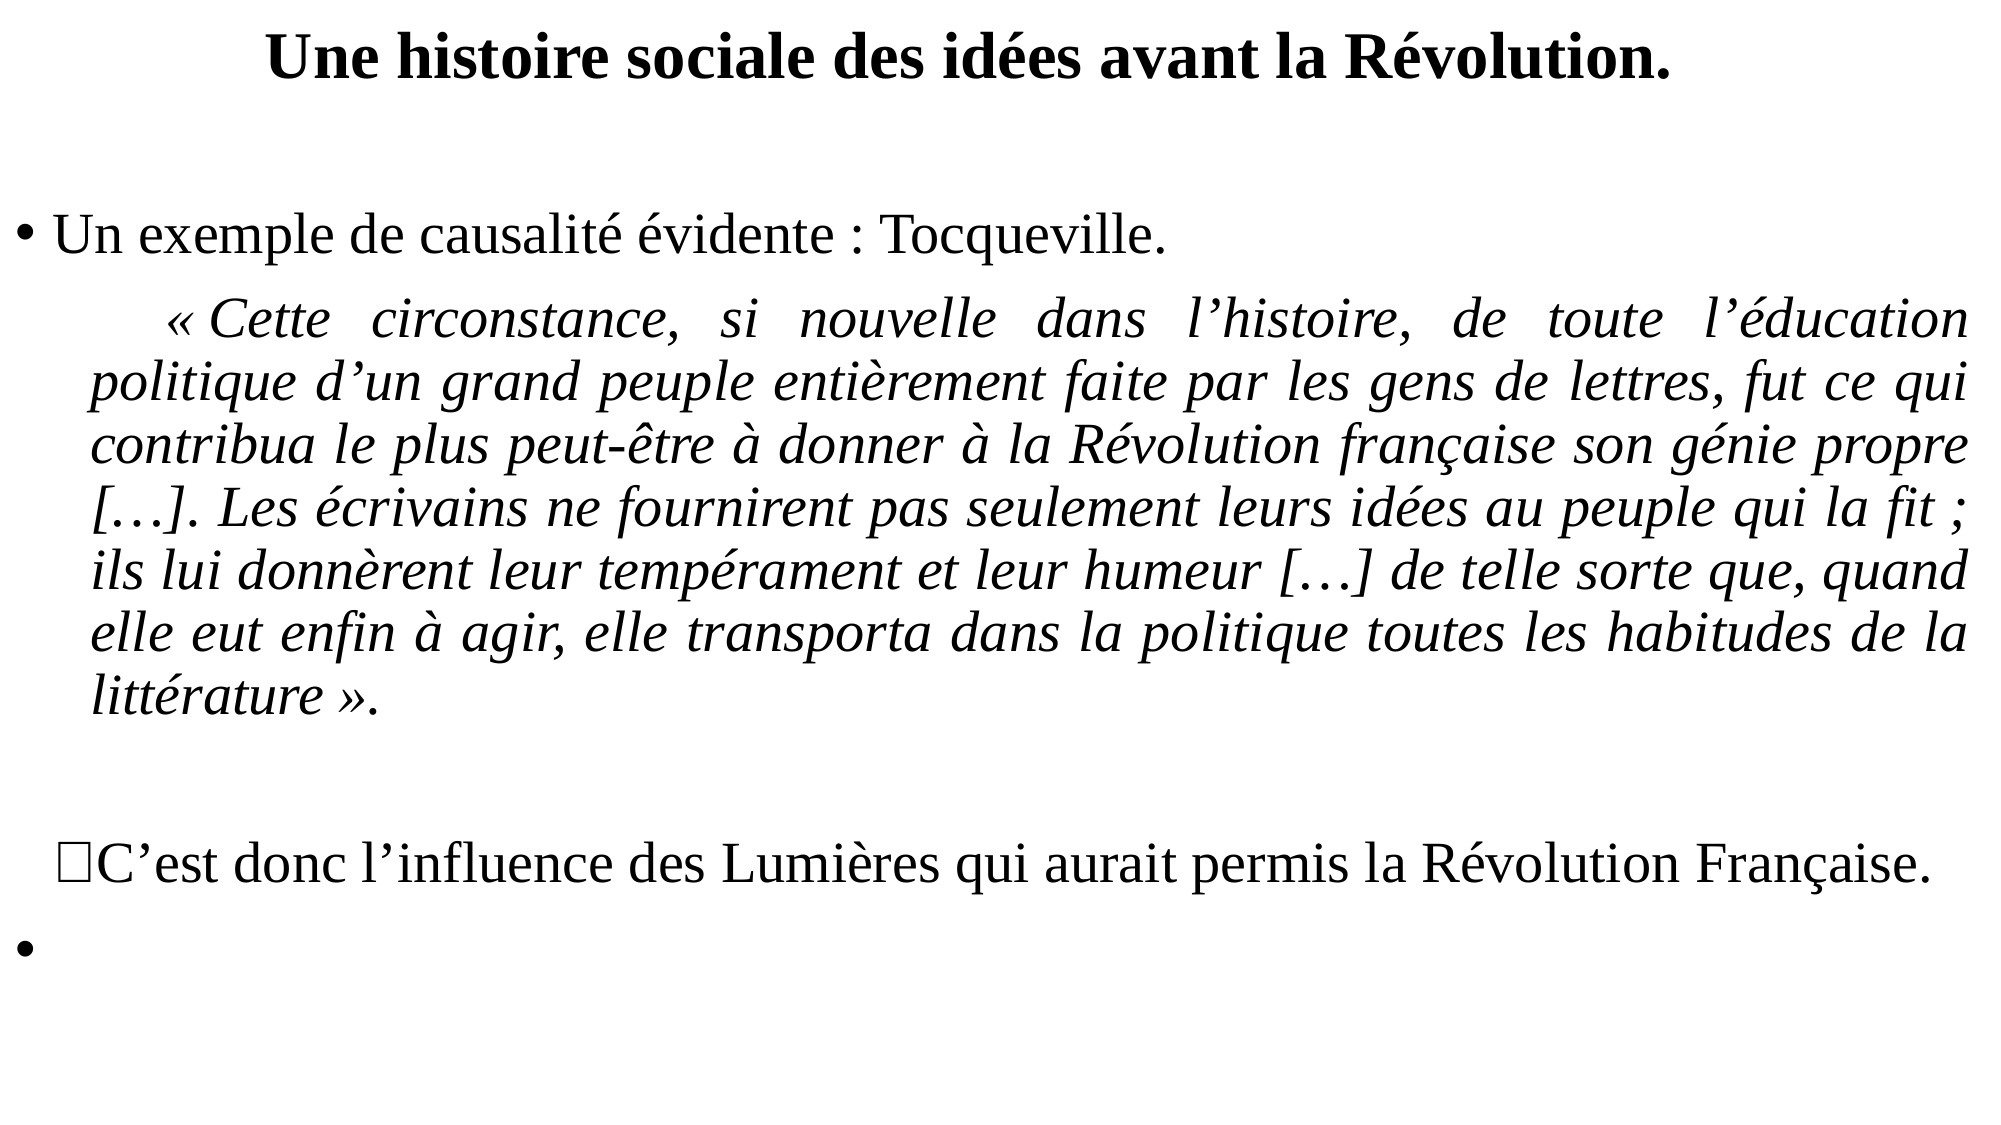

# Une histoire sociale des idées avant la Révolution.
Un exemple de causalité évidente : Tocqueville.
	« Cette circonstance, si nouvelle dans l’histoire, de toute l’éducation politique d’un grand peuple entièrement faite par les gens de lettres, fut ce qui contribua le plus peut-être à donner à la Révolution française son génie propre […]. Les écrivains ne fournirent pas seulement leurs idées au peuple qui la fit ; ils lui donnèrent leur tempérament et leur humeur […] de telle sorte que, quand elle eut enfin à agir, elle transporta dans la politique toutes les habitudes de la littérature ».
C’est donc l’influence des Lumières qui aurait permis la Révolution Française.